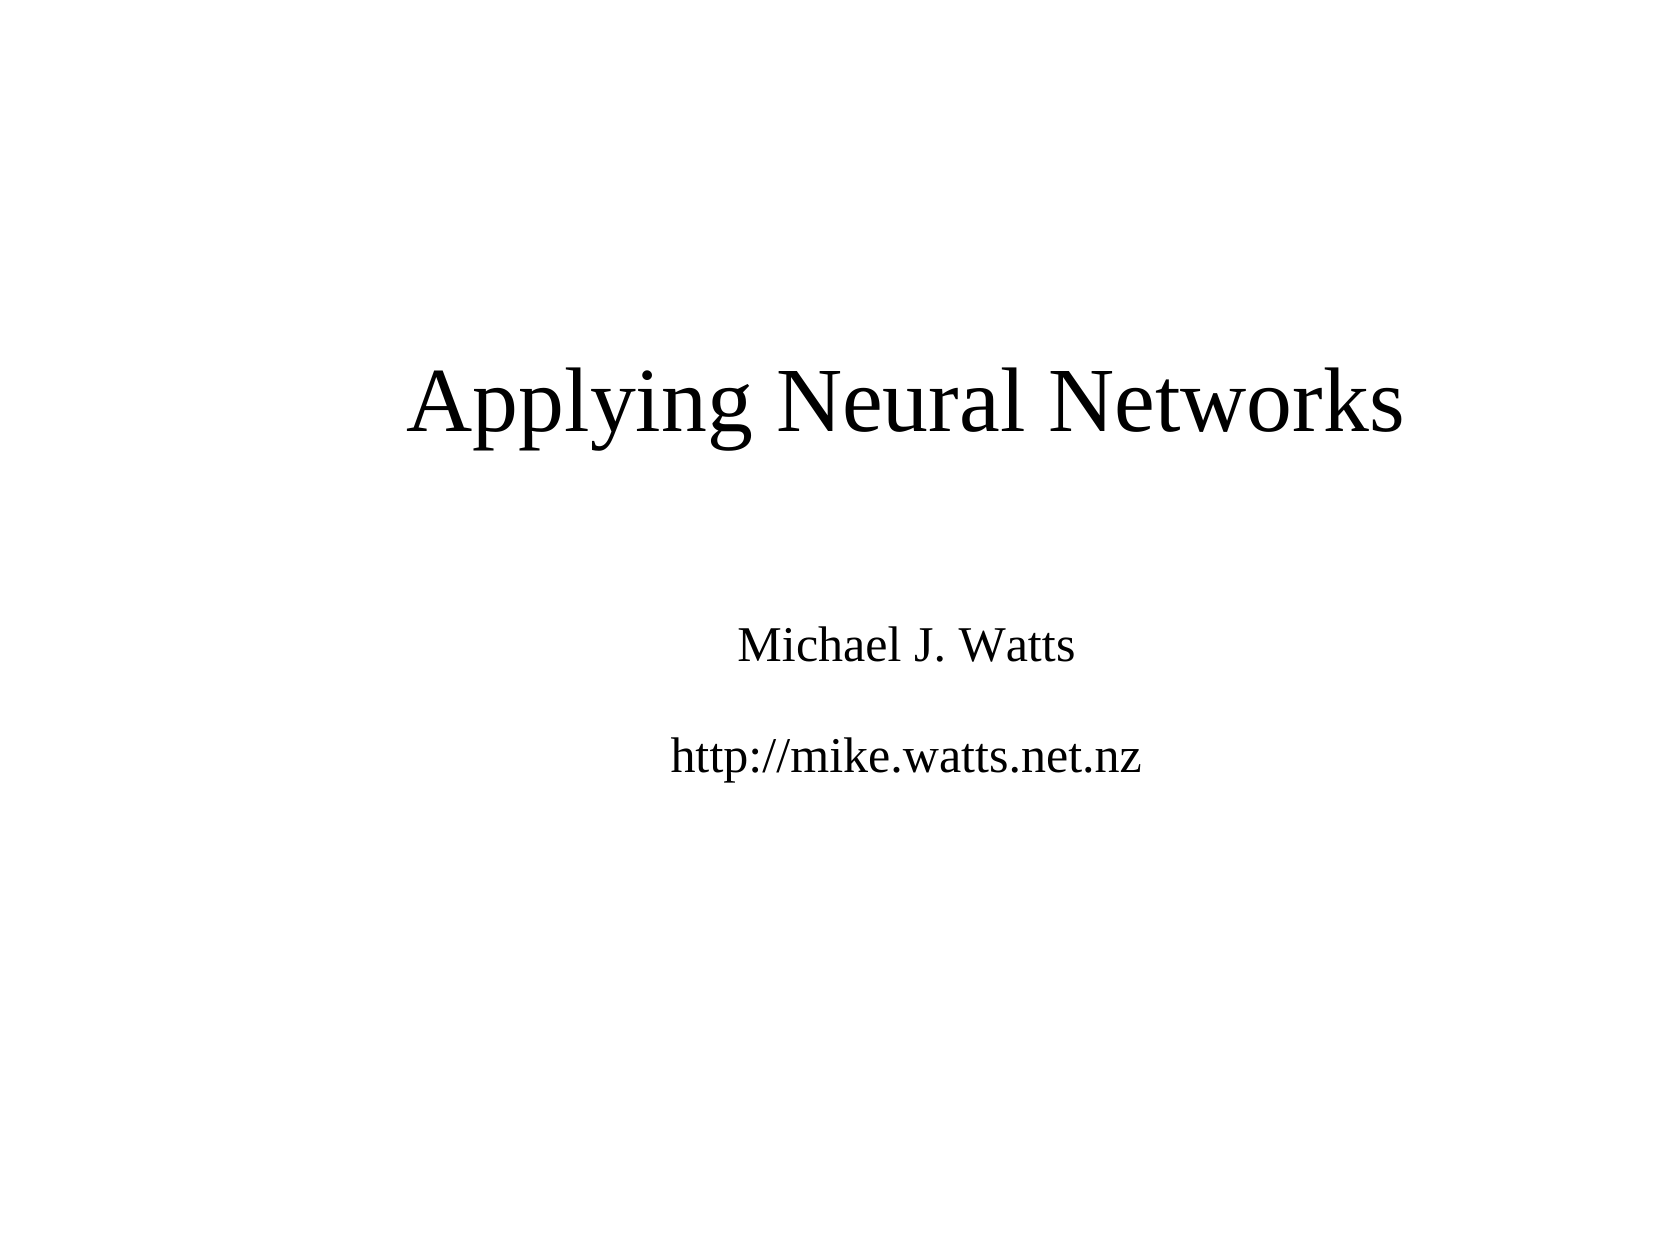

Applying Neural Networks
Michael J. Watts
http://mike.watts.net.nz